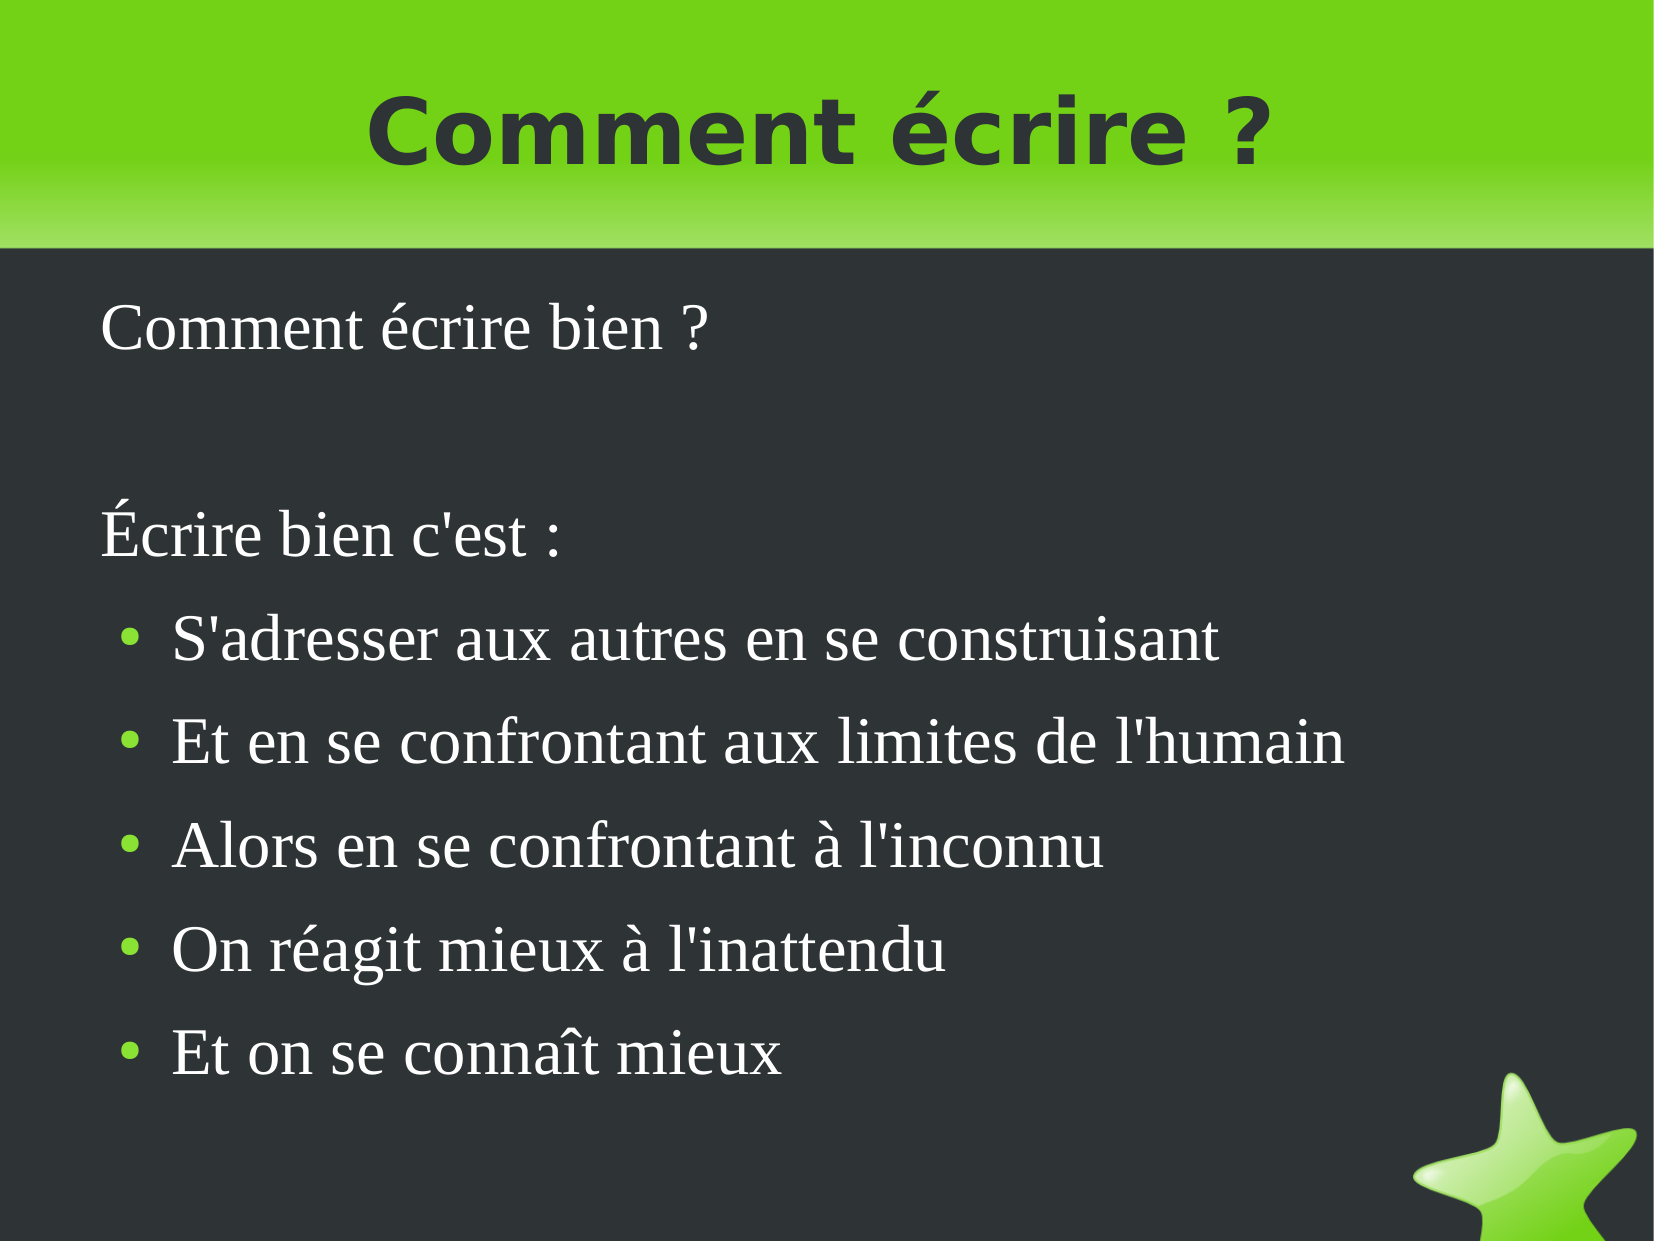

# Comment écrire ?
Comment écrire bien ?
Écrire bien c'est :
S'adresser aux autres en se construisant
Et en se confrontant aux limites de l'humain
Alors en se confrontant à l'inconnu
On réagit mieux à l'inattendu
Et on se connaît mieux